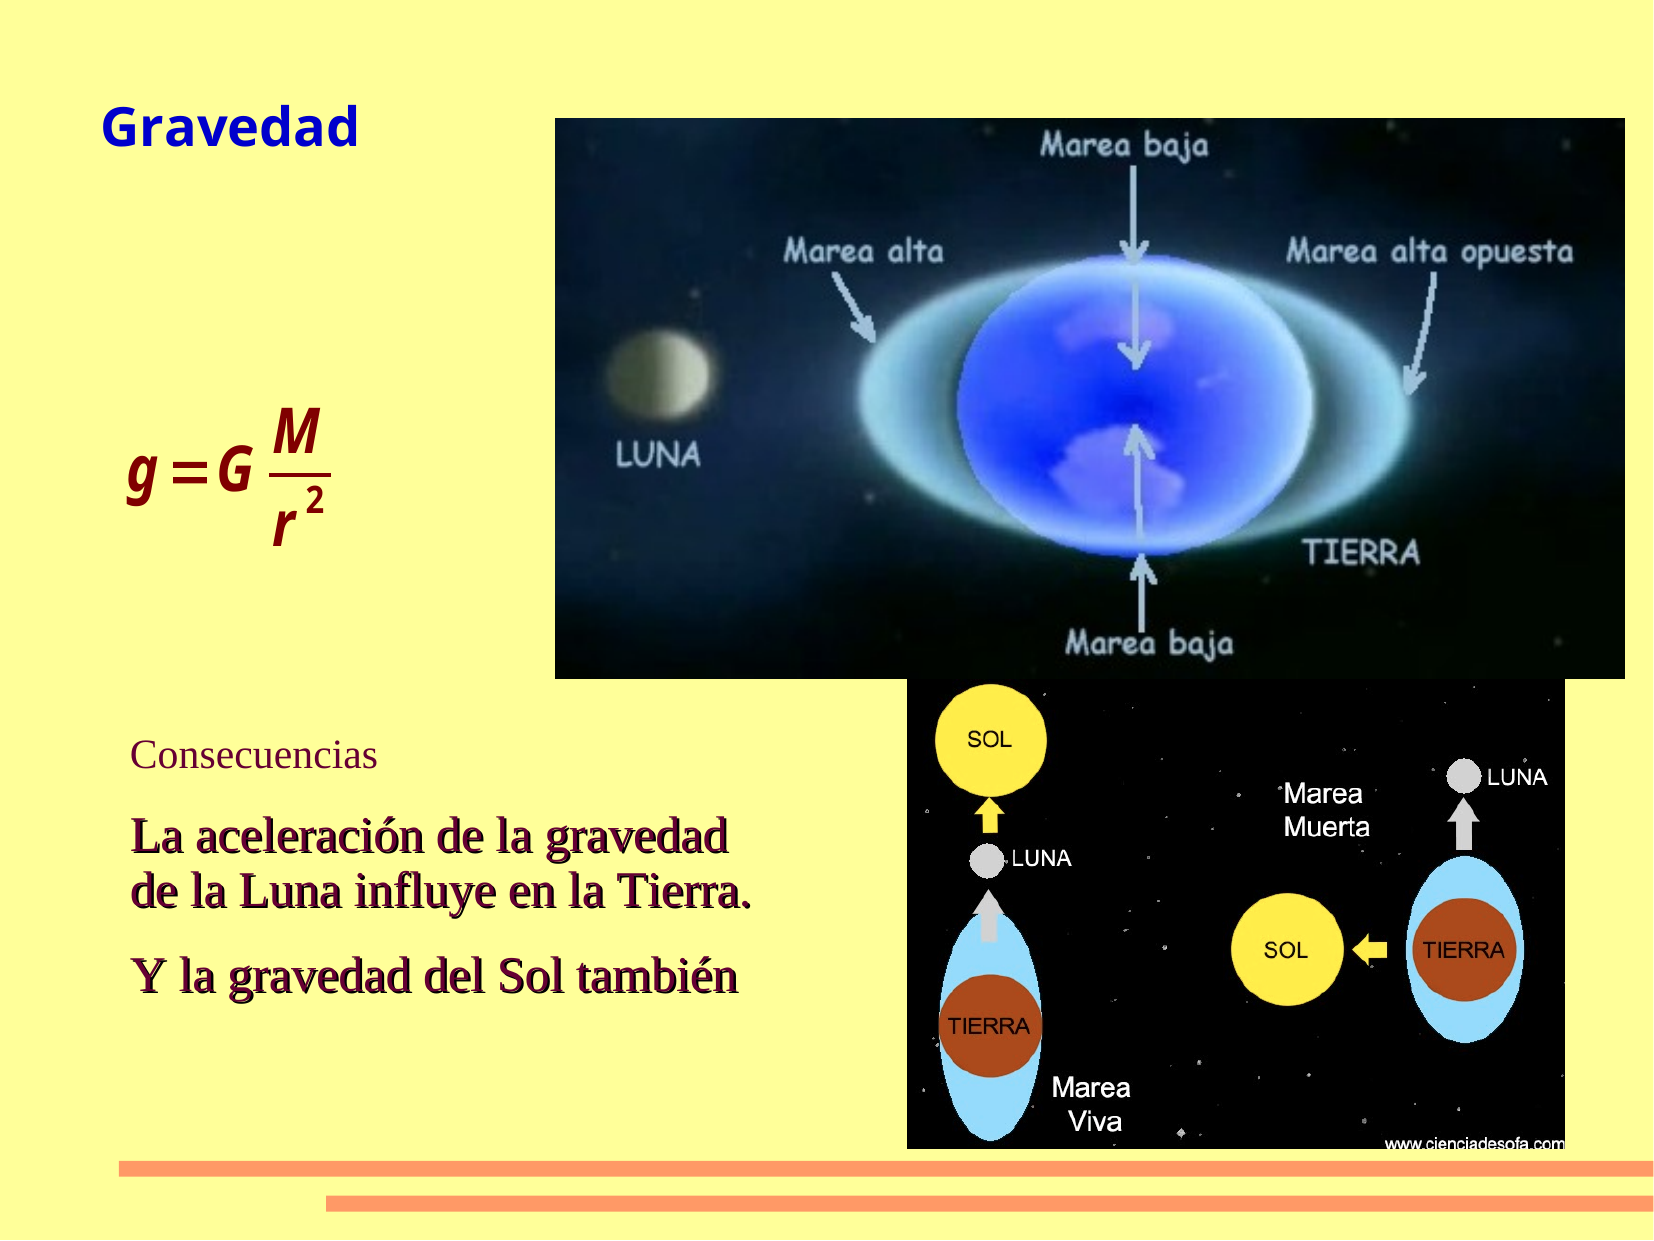

# Gravedad
Consecuencias
La aceleración de la gravedad de la Luna influye en la Tierra.
Y la gravedad del Sol también